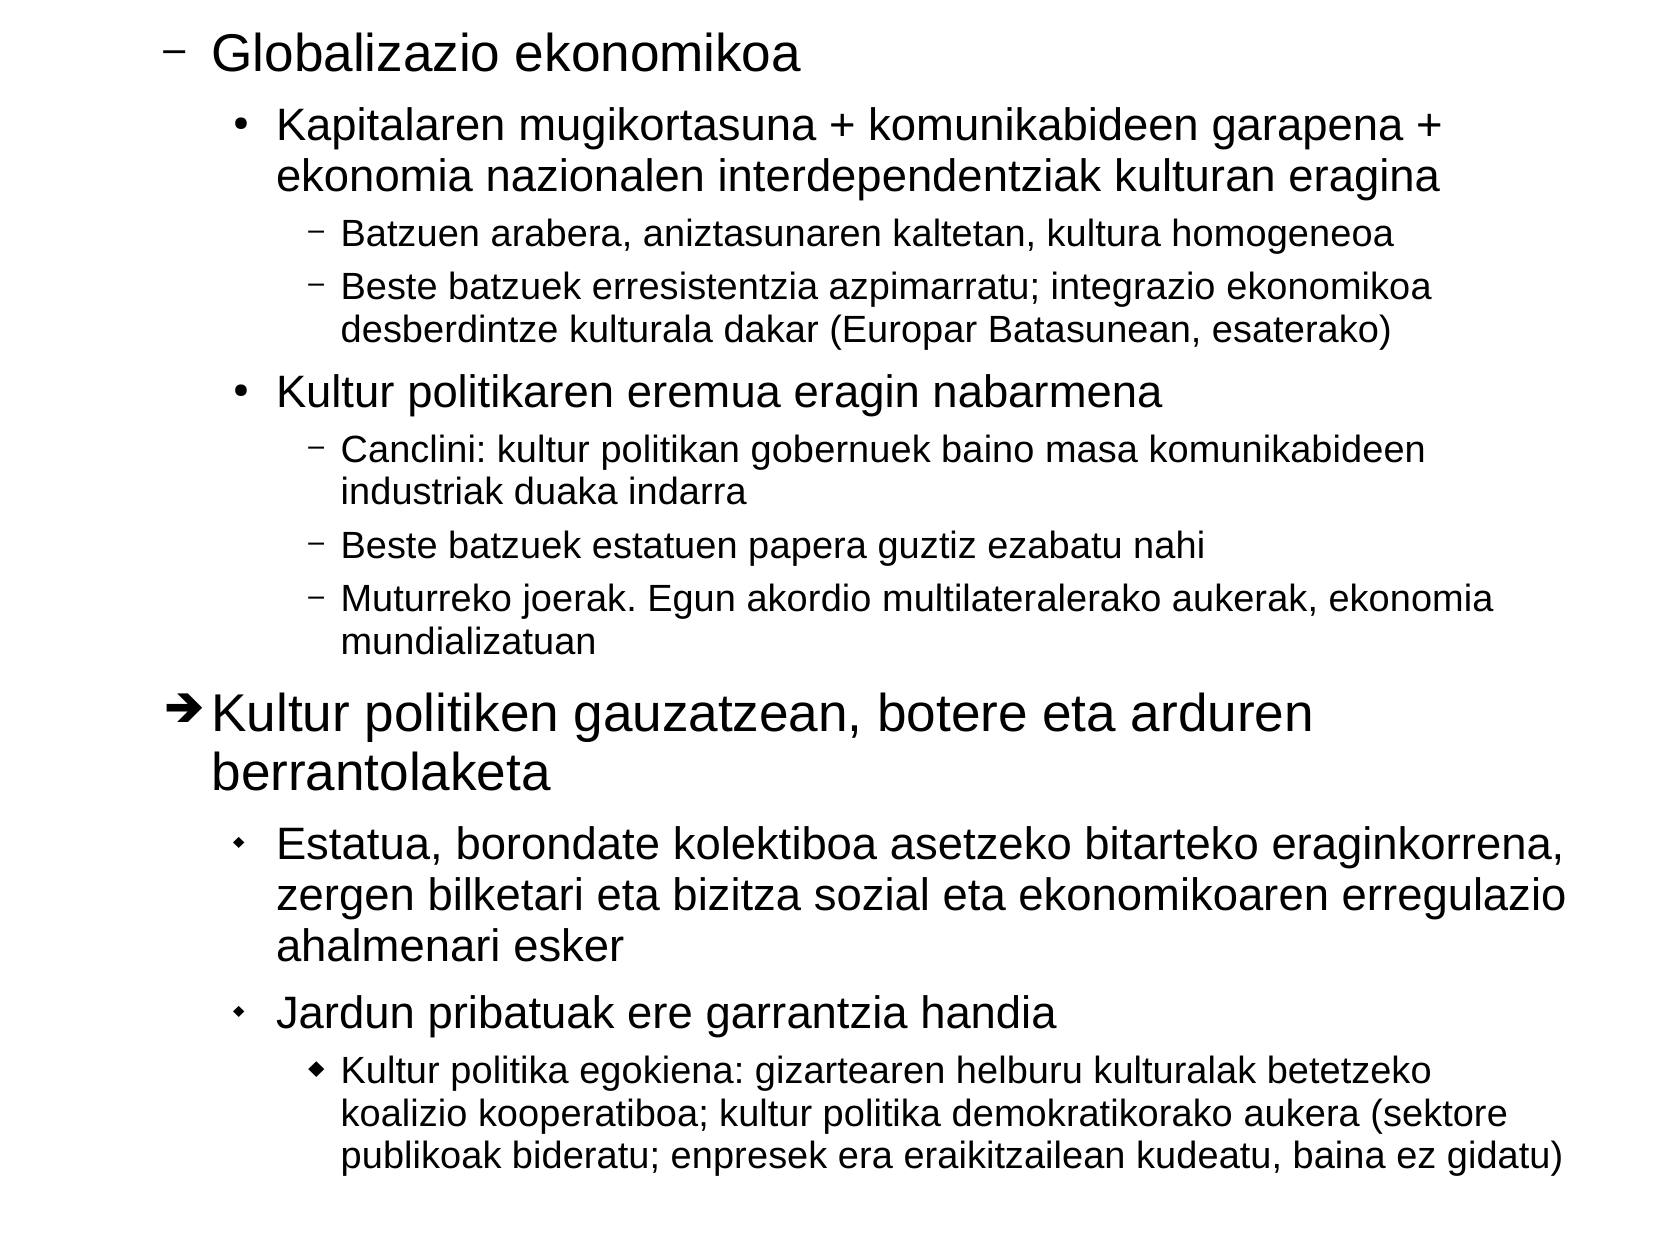

# Globalizazio ekonomikoa
Kapitalaren mugikortasuna + komunikabideen garapena + ekonomia nazionalen interdependentziak kulturan eragina
Batzuen arabera, aniztasunaren kaltetan, kultura homogeneoa
Beste batzuek erresistentzia azpimarratu; integrazio ekonomikoa desberdintze kulturala dakar (Europar Batasunean, esaterako)
Kultur politikaren eremua eragin nabarmena
Canclini: kultur politikan gobernuek baino masa komunikabideen industriak duaka indarra
Beste batzuek estatuen papera guztiz ezabatu nahi
Muturreko joerak. Egun akordio multilateralerako aukerak, ekonomia mundializatuan
Kultur politiken gauzatzean, botere eta arduren berrantolaketa
Estatua, borondate kolektiboa asetzeko bitarteko eraginkorrena, zergen bilketari eta bizitza sozial eta ekonomikoaren erregulazio ahalmenari esker
Jardun pribatuak ere garrantzia handia
Kultur politika egokiena: gizartearen helburu kulturalak betetzeko koalizio kooperatiboa; kultur politika demokratikorako aukera (sektore publikoak bideratu; enpresek era eraikitzailean kudeatu, baina ez gidatu)